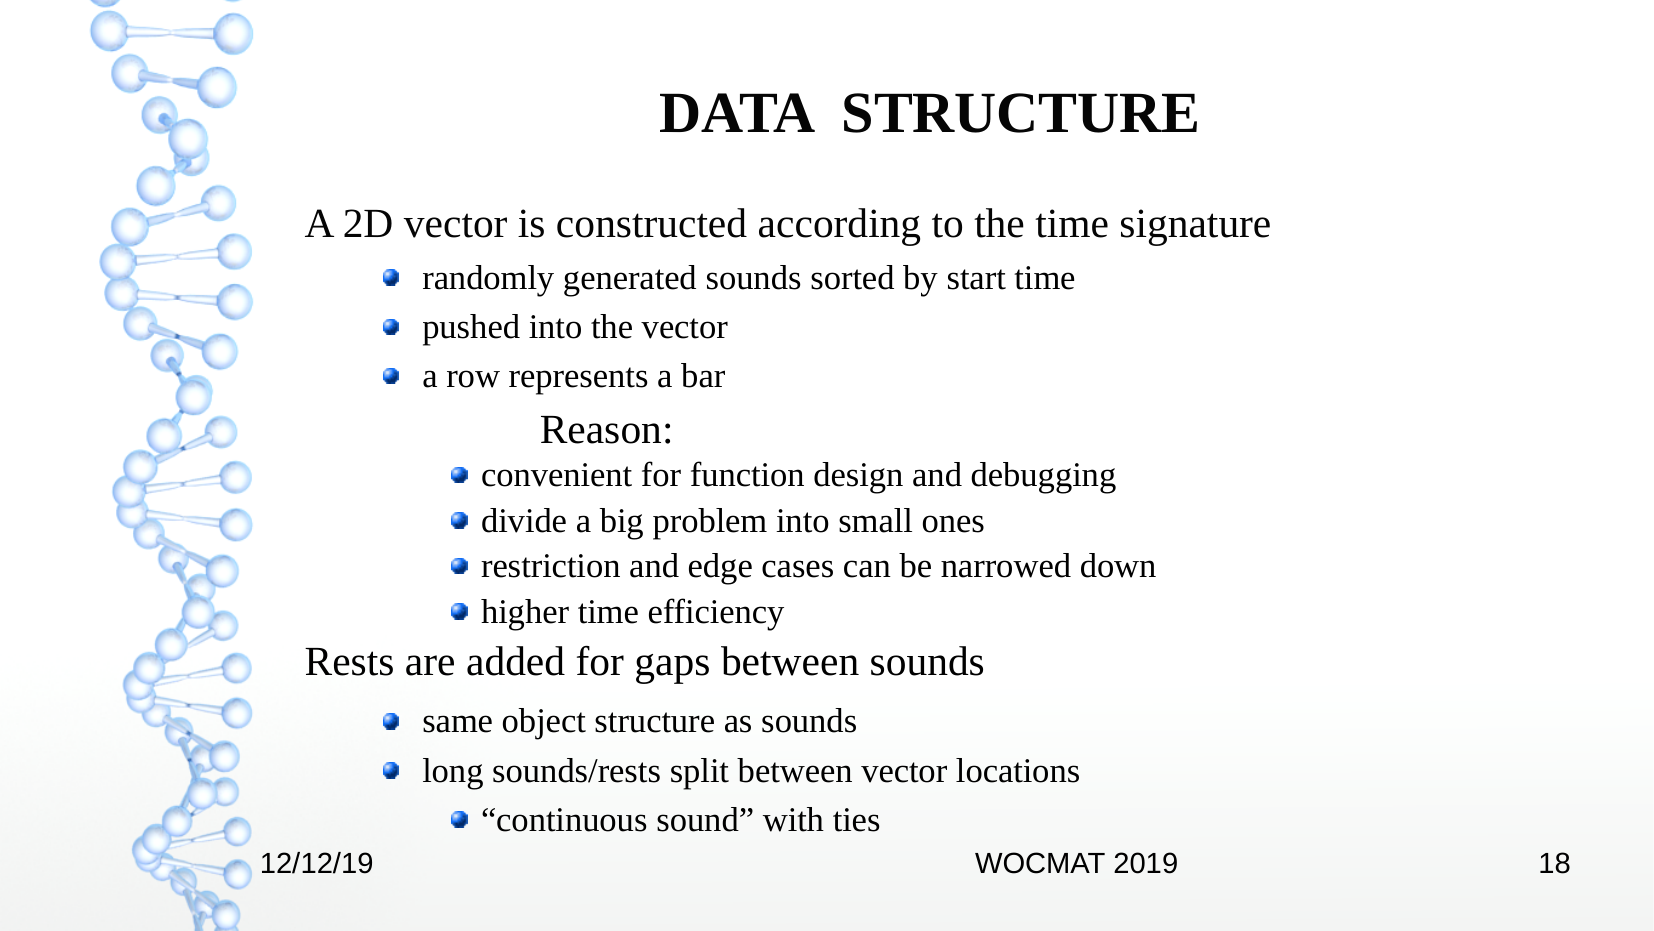

# DATA STRUCTURE
A 2D vector is constructed according to the time signature
randomly generated sounds sorted by start time
pushed into the vector
a row represents a bar
Reason:
convenient for function design and debugging
divide a big problem into small ones
restriction and edge cases can be narrowed down
higher time efficiency
Rests are added for gaps between sounds
same object structure as sounds
long sounds/rests split between vector locations
“continuous sound” with ties
12/12/19
WOCMAT 2019
18